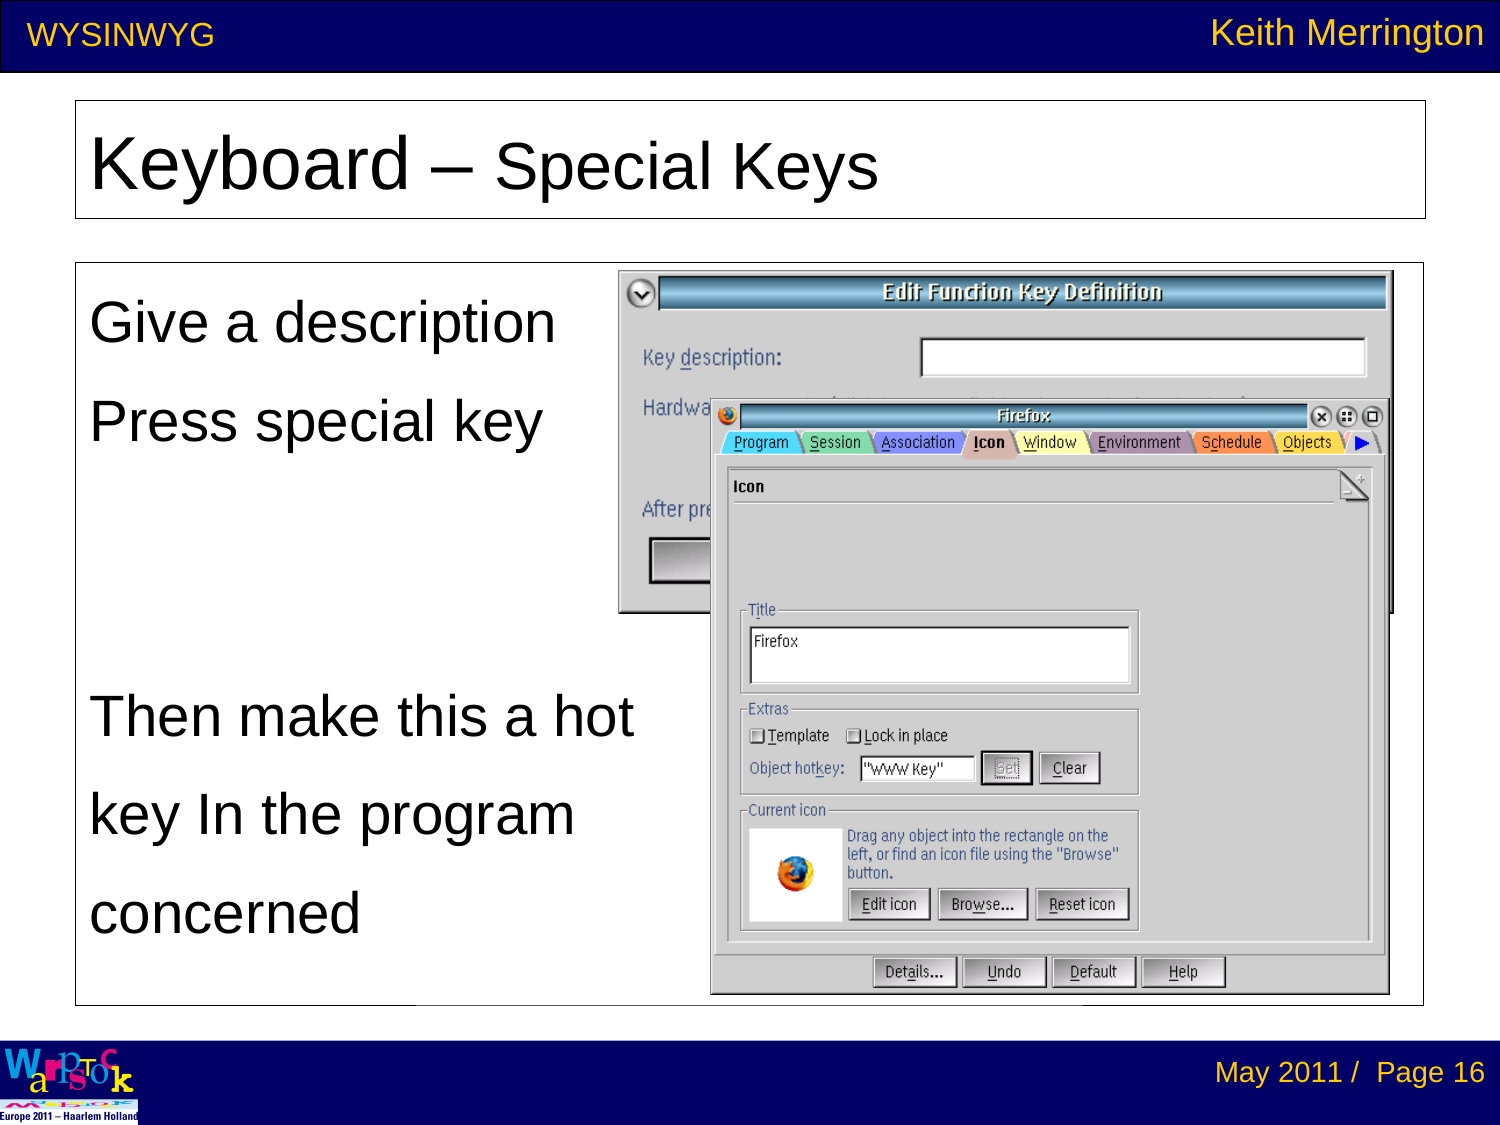

# Keyboard – Special Keys
Give a description
Press special key
Then make this a hot
key In the program
concerned